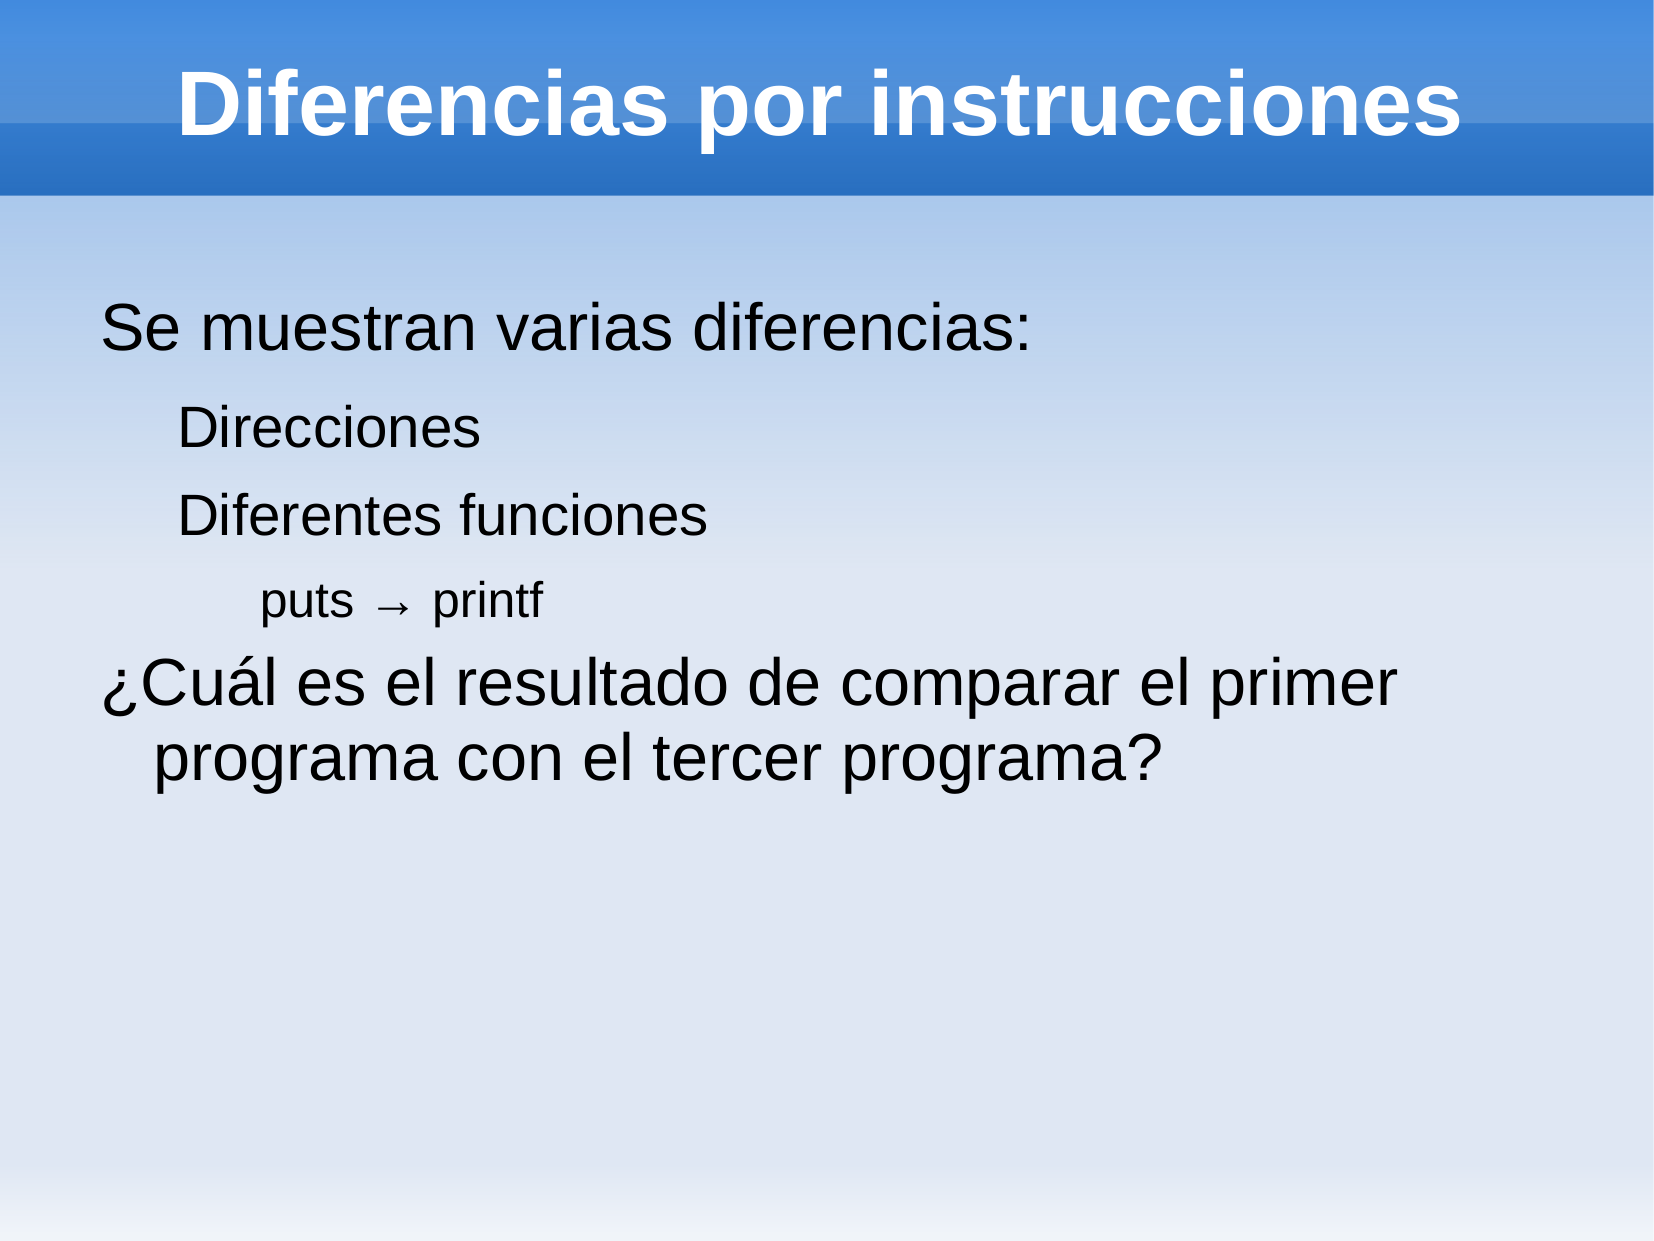

# Diferencias por instrucciones
Se muestran varias diferencias:
Direcciones
Diferentes funciones
puts → printf
¿Cuál es el resultado de comparar el primer programa con el tercer programa?